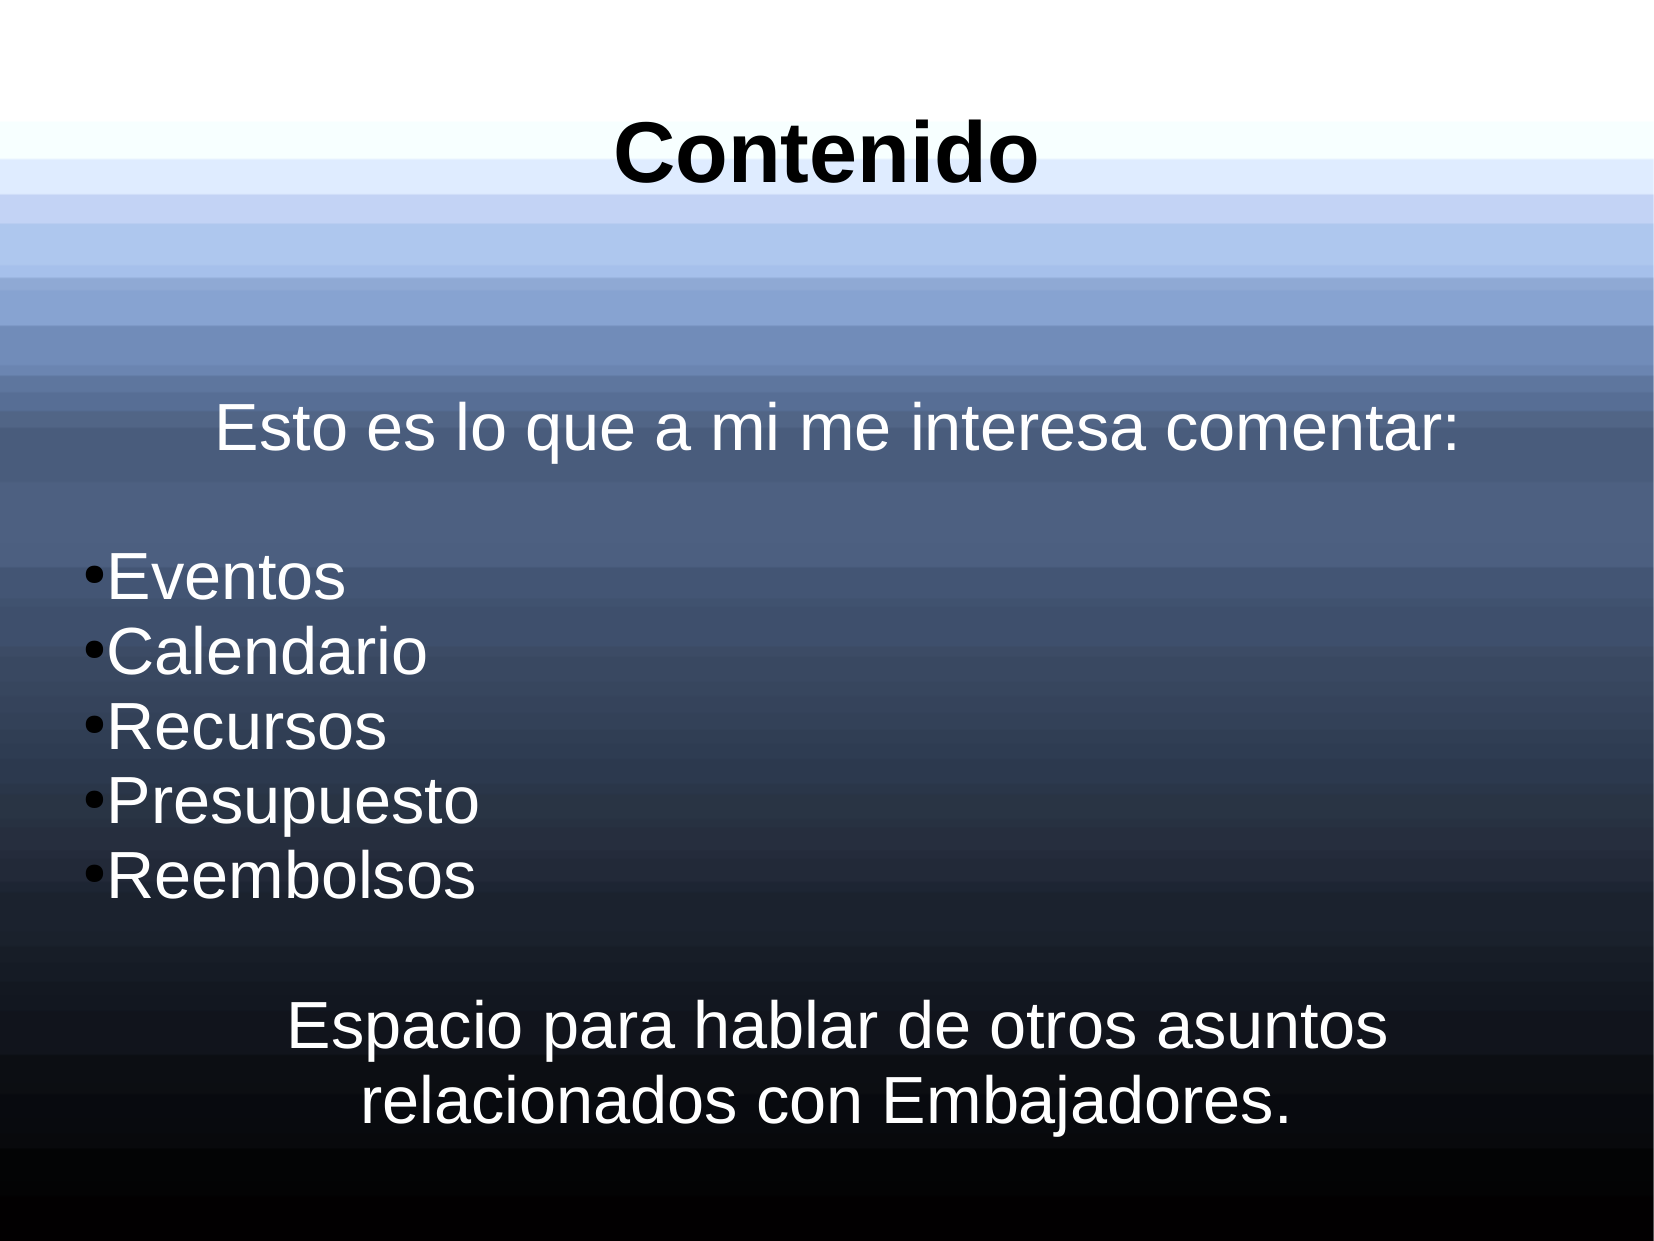

# Contenido
Esto es lo que a mi me interesa comentar:
Eventos
Calendario
Recursos
Presupuesto
Reembolsos
Espacio para hablar de otros asuntos relacionados con Embajadores.